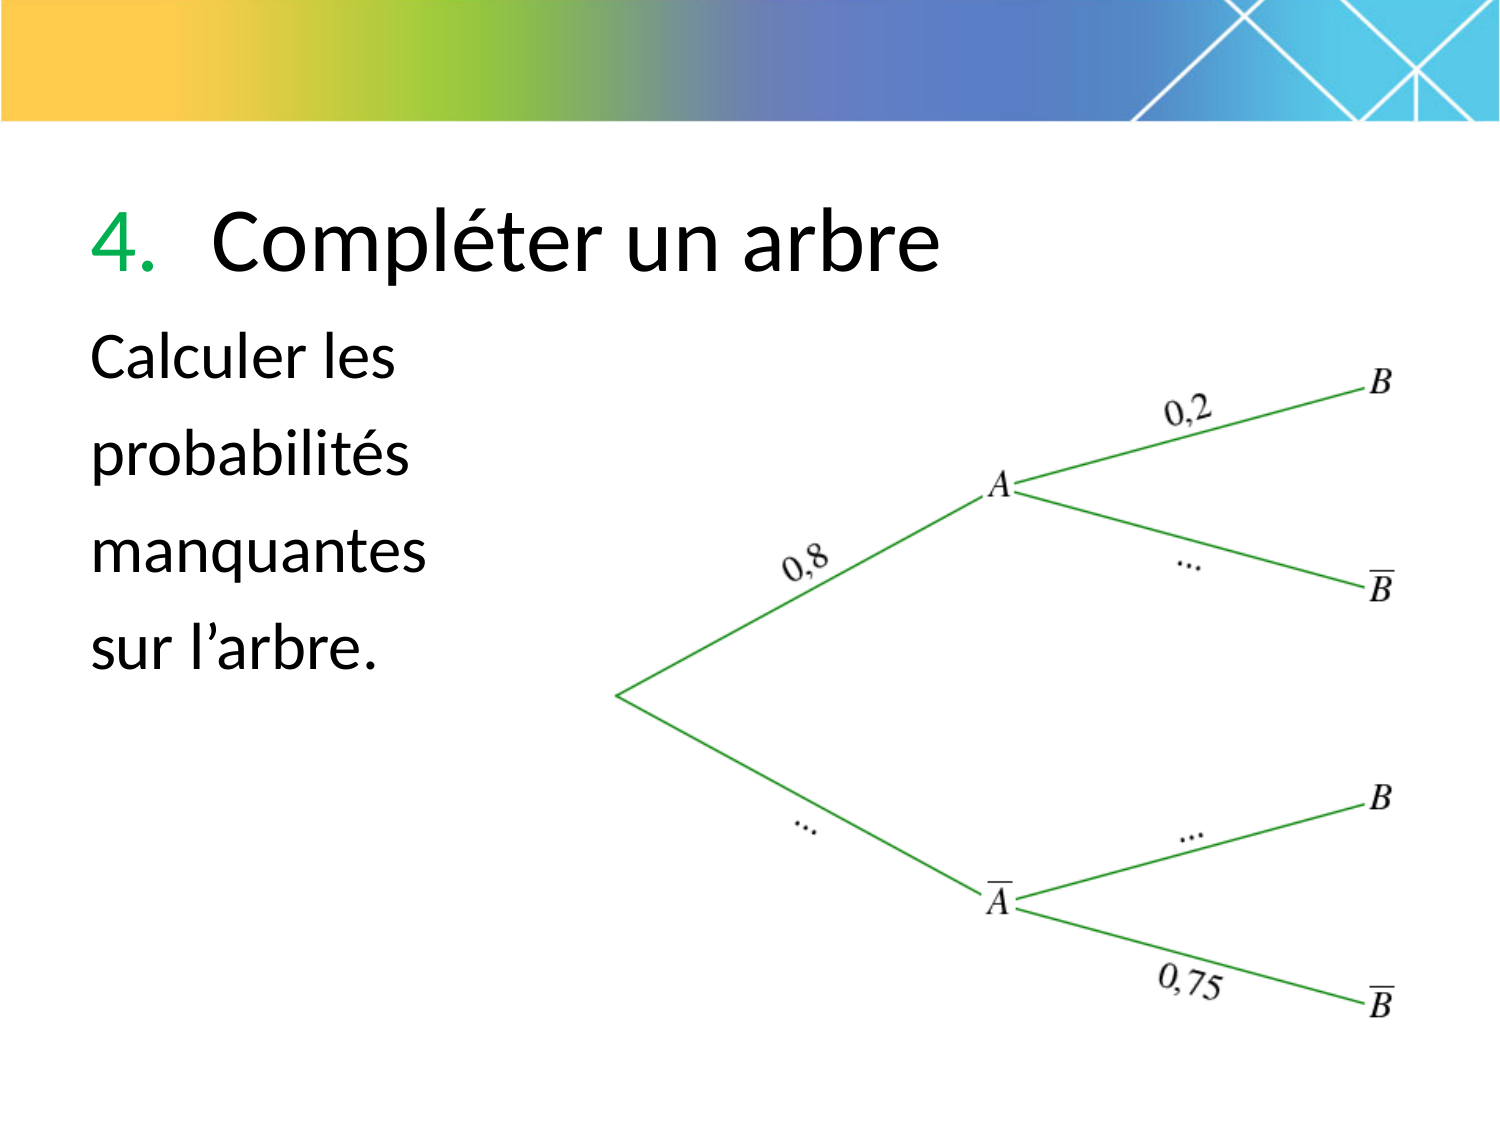

# Compléter un arbre
Calculer les
probabilités
manquantes
sur l’arbre.